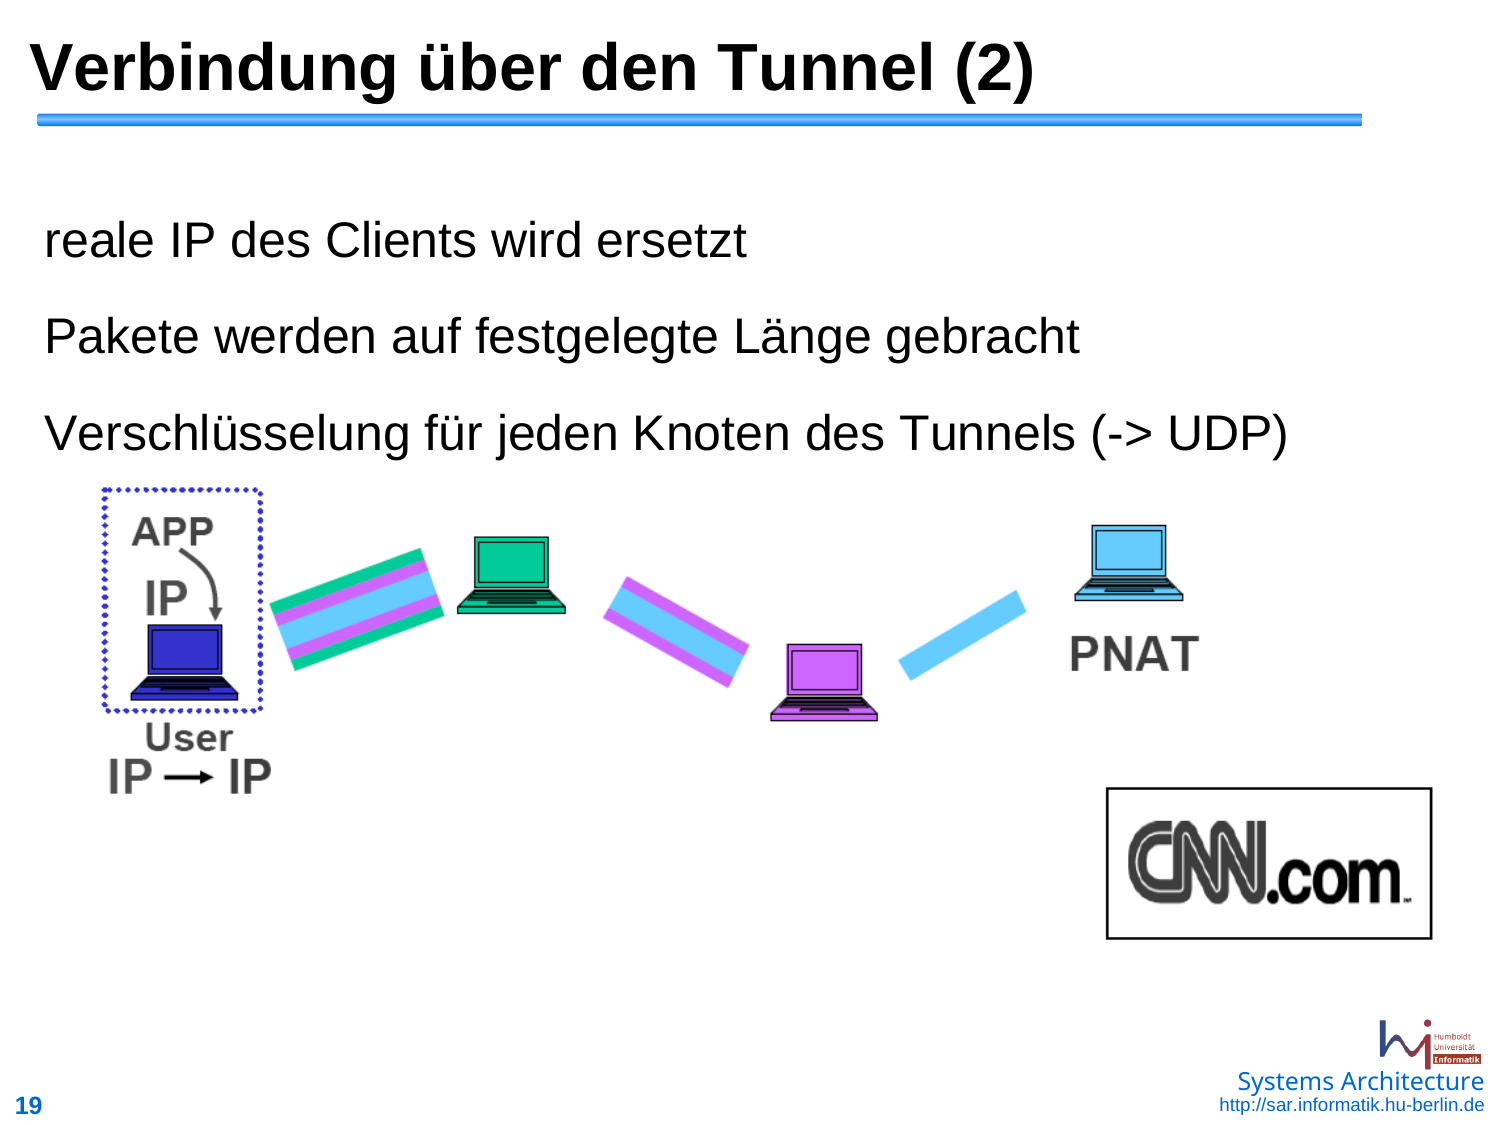

# Verbindung über den Tunnel (2)
reale IP des Clients wird ersetzt
Pakete werden auf festgelegte Länge gebracht
Verschlüsselung für jeden Knoten des Tunnels (-> UDP)